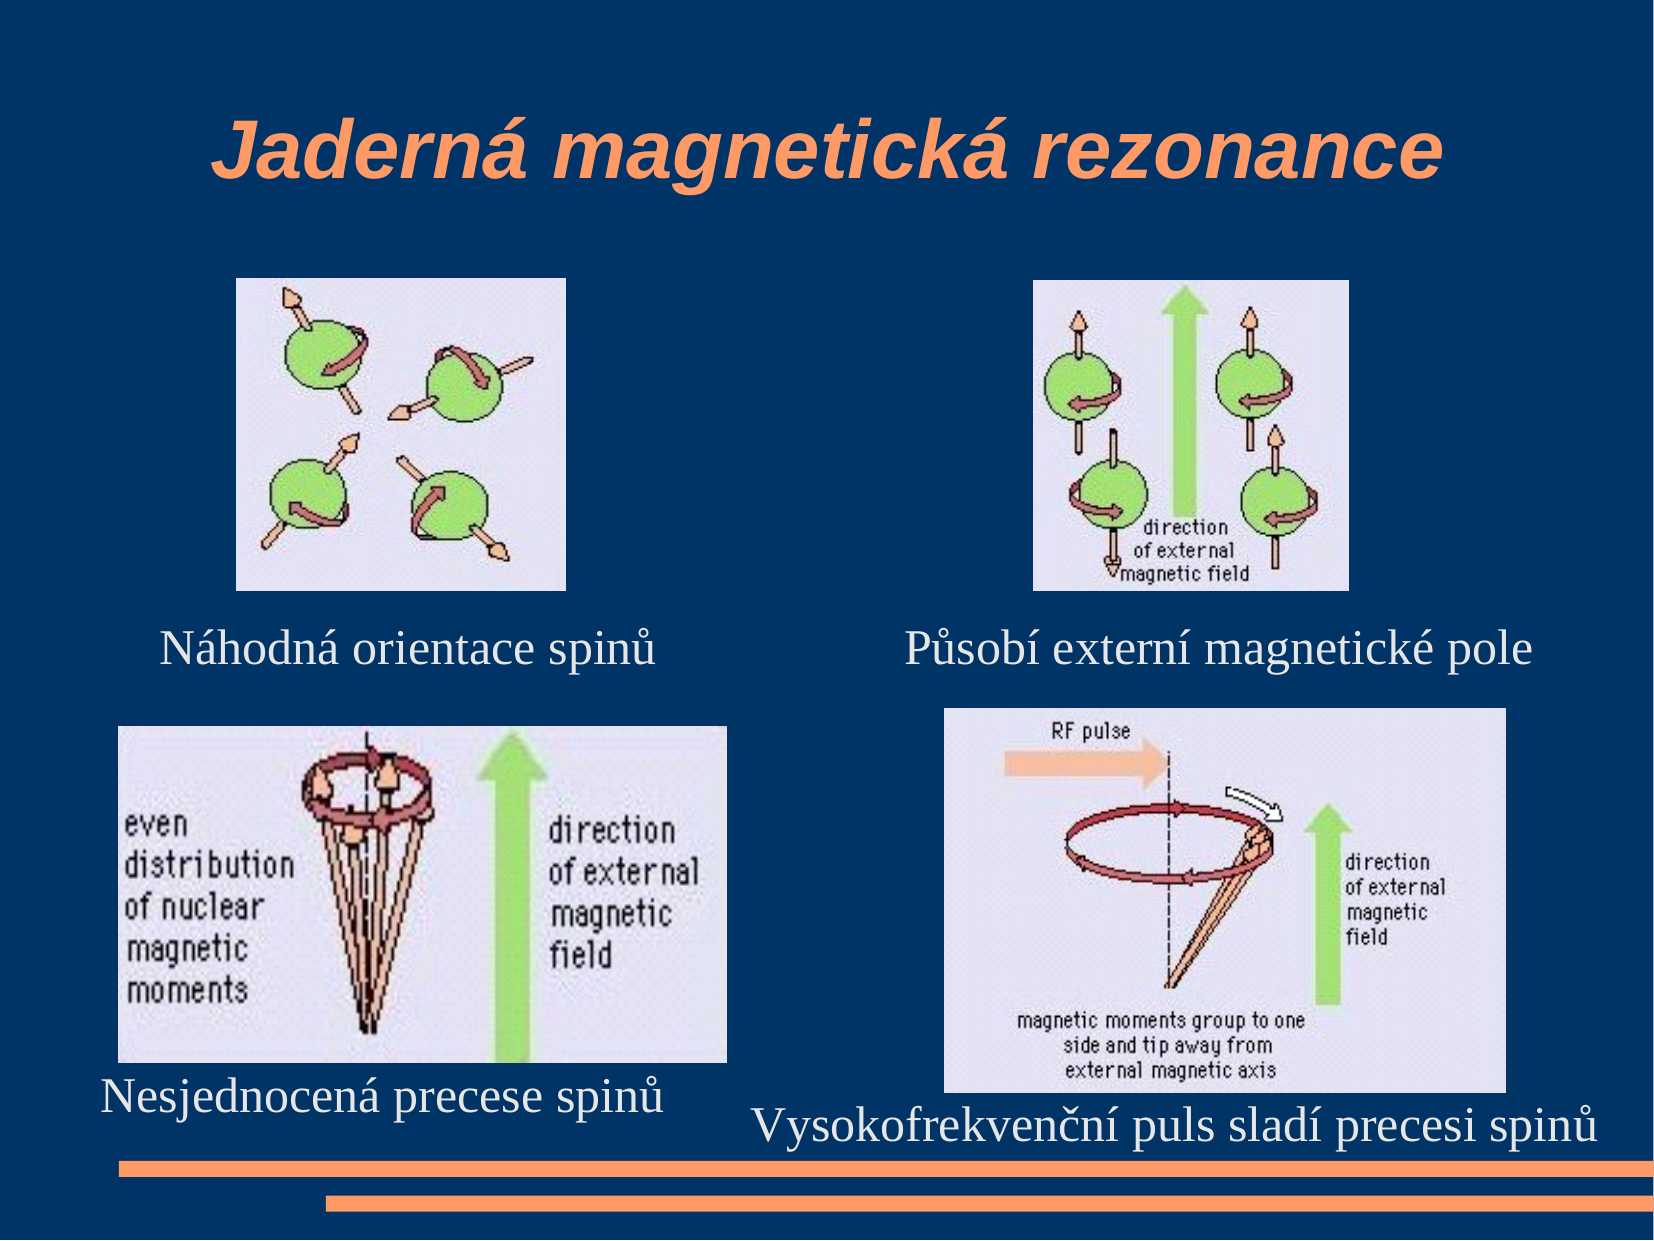

# Jaderná magnetická rezonance
Náhodná orientace spinů
Působí externí magnetické pole
Nesjednocená precese spinů
Vysokofrekvenční puls sladí precesi spinů